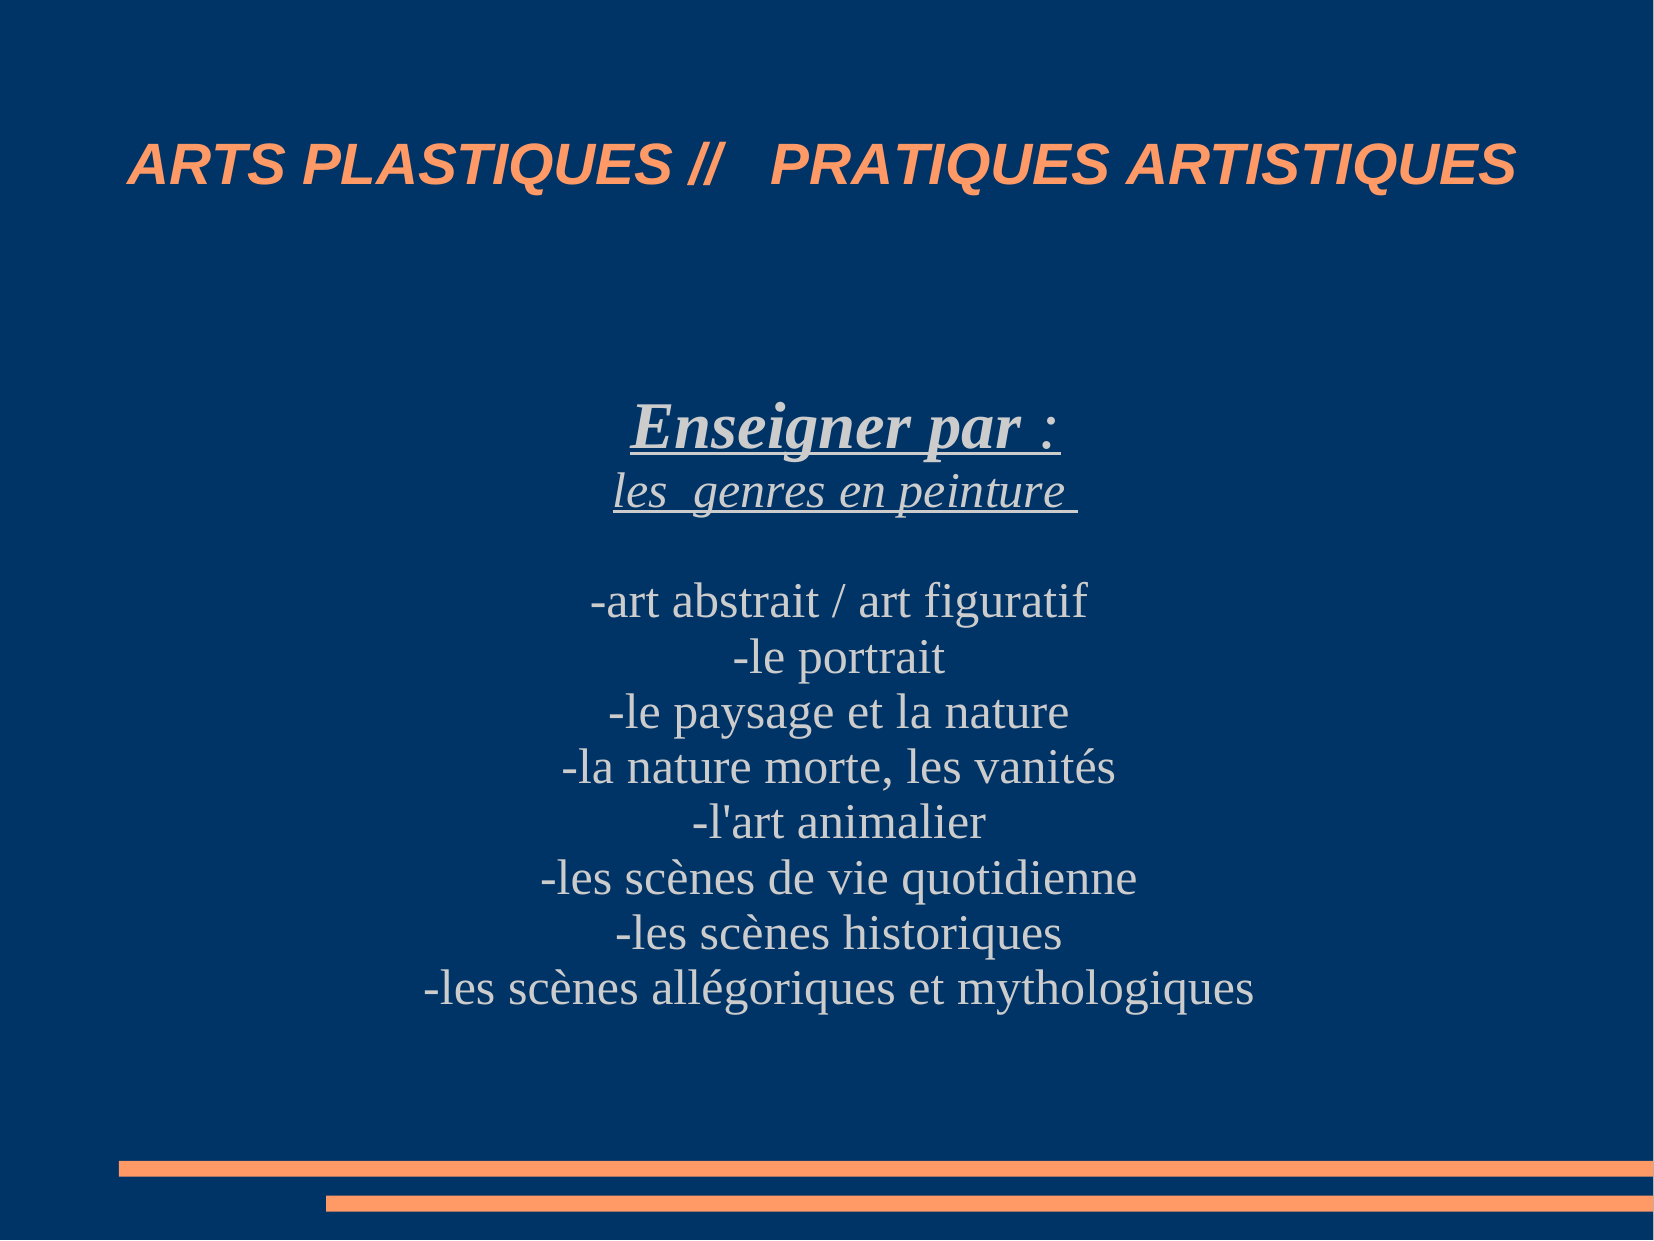

# ARTS PLASTIQUES // PRATIQUES ARTISTIQUES
Enseigner par :
les genres en peinture
-art abstrait / art figuratif
-le portrait
-le paysage et la nature
-la nature morte, les vanités
-l'art animalier
-les scènes de vie quotidienne
-les scènes historiques
-les scènes allégoriques et mythologiques